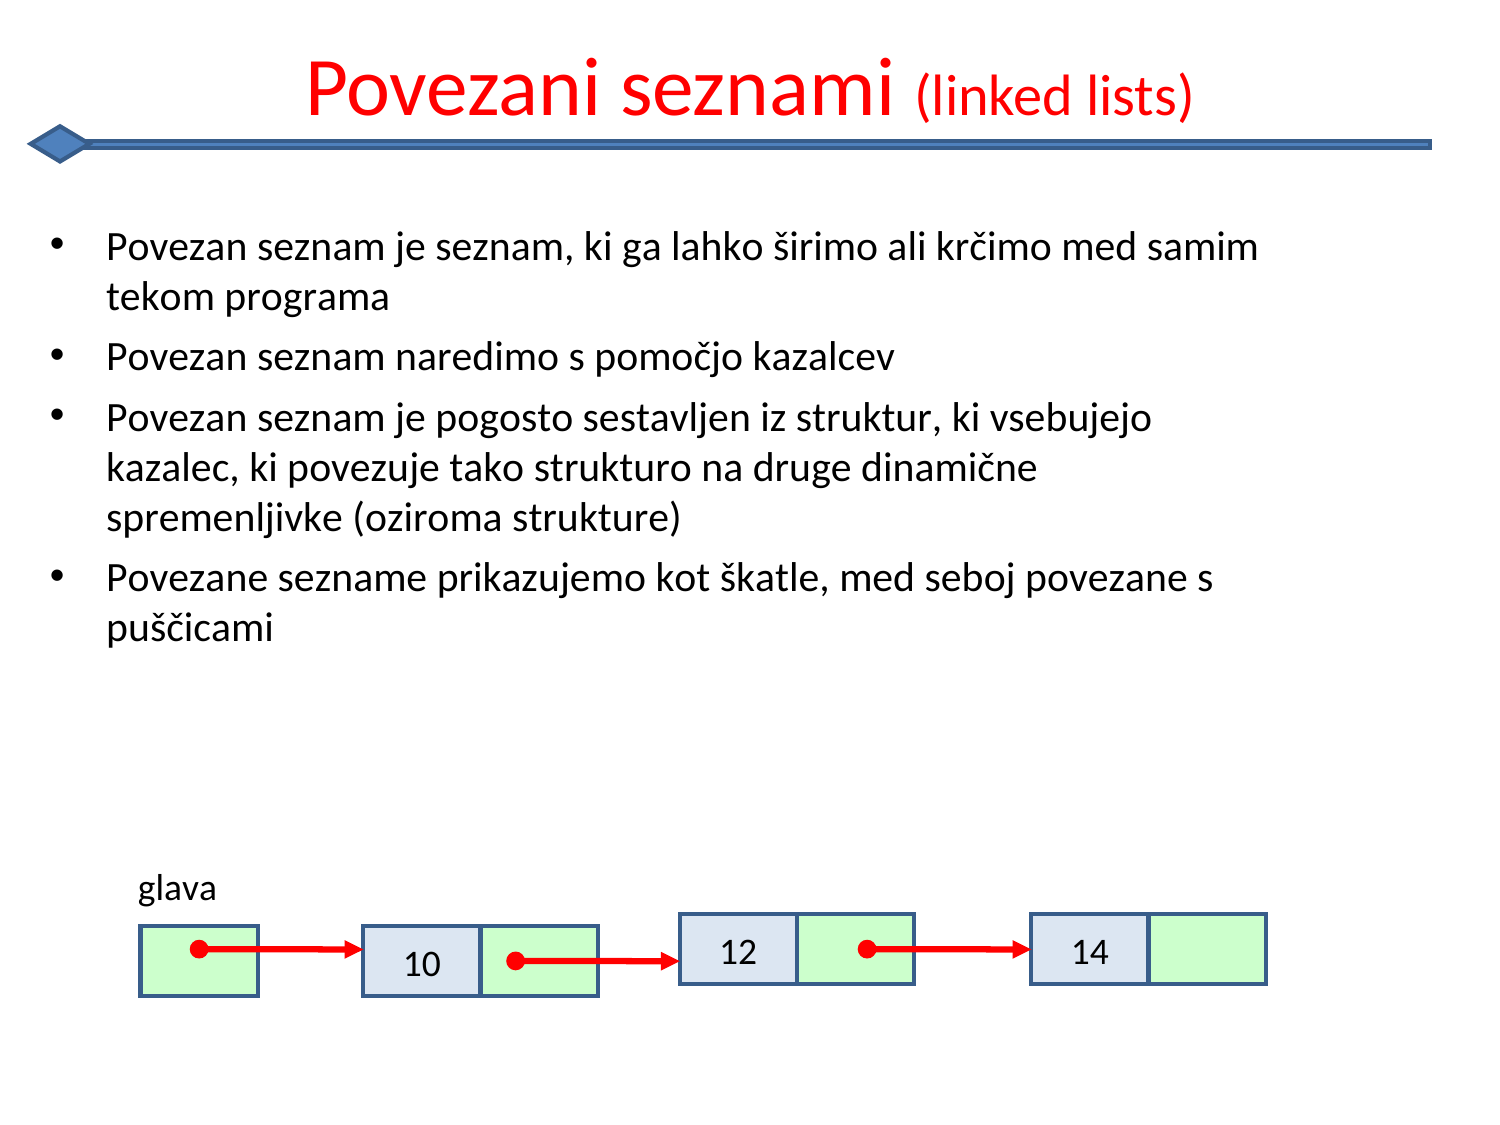

# Povezani seznami (linked lists)
Povezan seznam je seznam, ki ga lahko širimo ali krčimo med samim tekom programa
Povezan seznam naredimo s pomočjo kazalcev
Povezan seznam je pogosto sestavljen iz struktur, ki vsebujejo kazalec, ki povezuje tako strukturo na druge dinamične spremenljivke (oziroma strukture)
Povezane sezname prikazujemo kot škatle, med seboj povezane s puščicami
glava
12
14
10